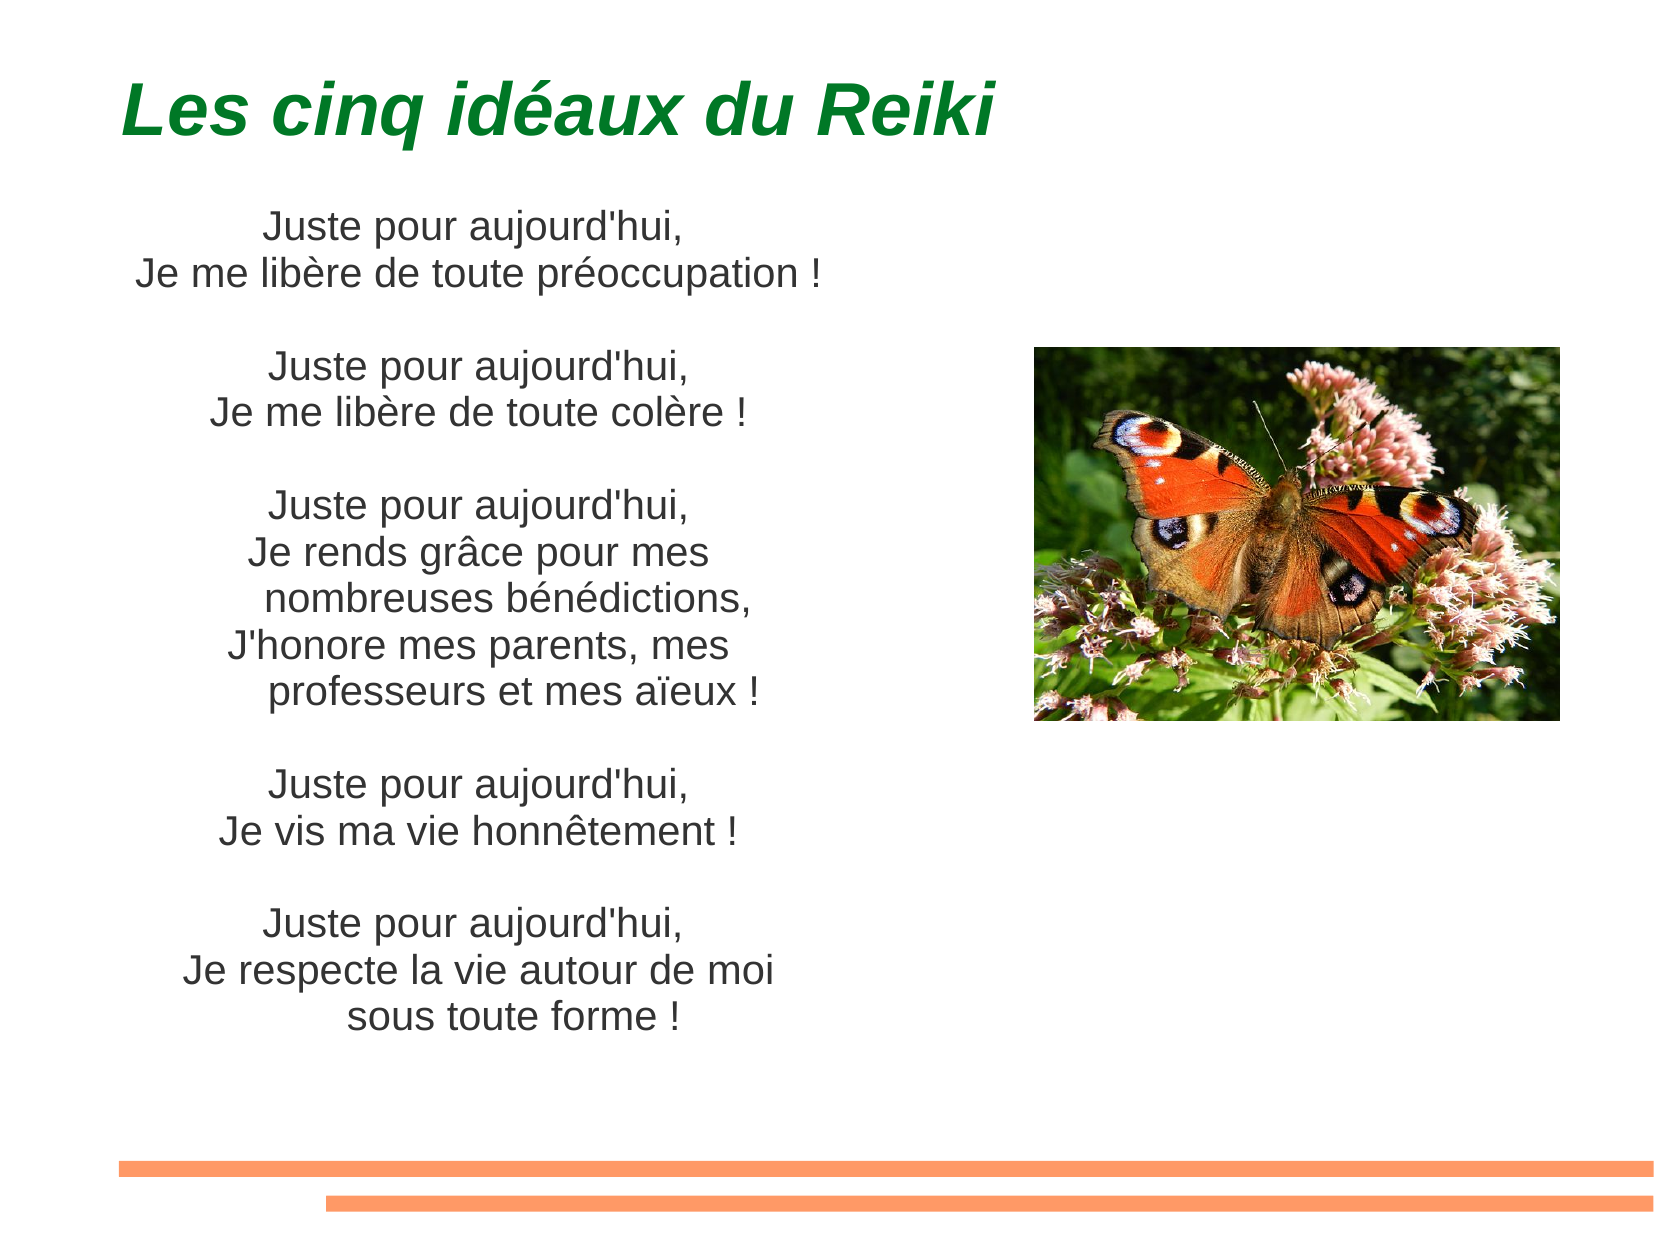

Les cinq idéaux du Reiki
Juste pour aujourd'hui,
Je me libère de toute préoccupation !
Juste pour aujourd'hui,
Je me libère de toute colère !
Juste pour aujourd'hui,
Je rends grâce pour mes nombreuses bénédictions,
J'honore mes parents, mes professeurs et mes aïeux !
Juste pour aujourd'hui,
Je vis ma vie honnêtement !
Juste pour aujourd'hui,
Je respecte la vie autour de moi sous toute forme !